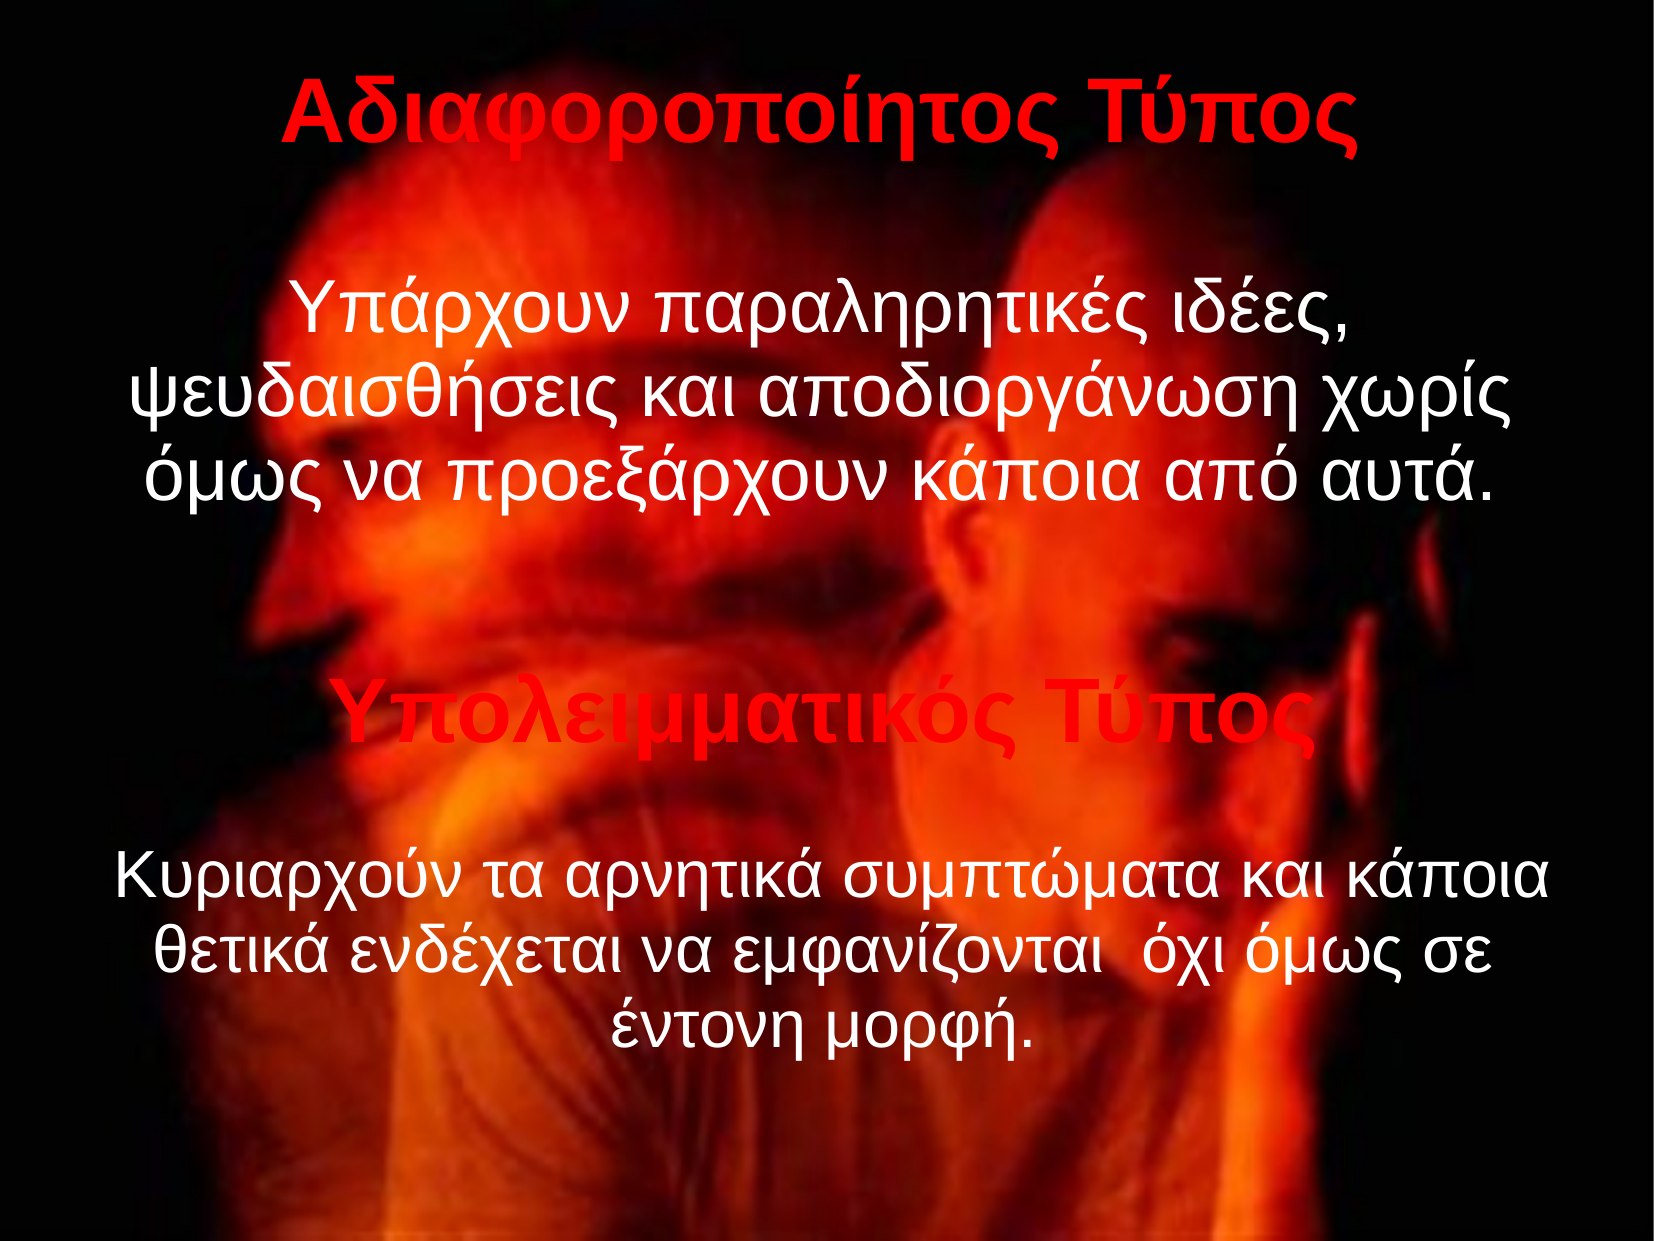

# Αδιαφοροποίητος Τύπος Υπάρχουν παραληρητικές ιδέες, ψευδαισθήσεις και αποδιοργάνωση χωρίς όμως να προεξάρχουν κάποια από αυτά.
Υπολειμματικός Τύπος
 Κυριαρχούν τα αρνητικά συμπτώματα και κάποια θετικά ενδέχεται να εμφανίζονται όχι όμως σε έντονη μορφή.